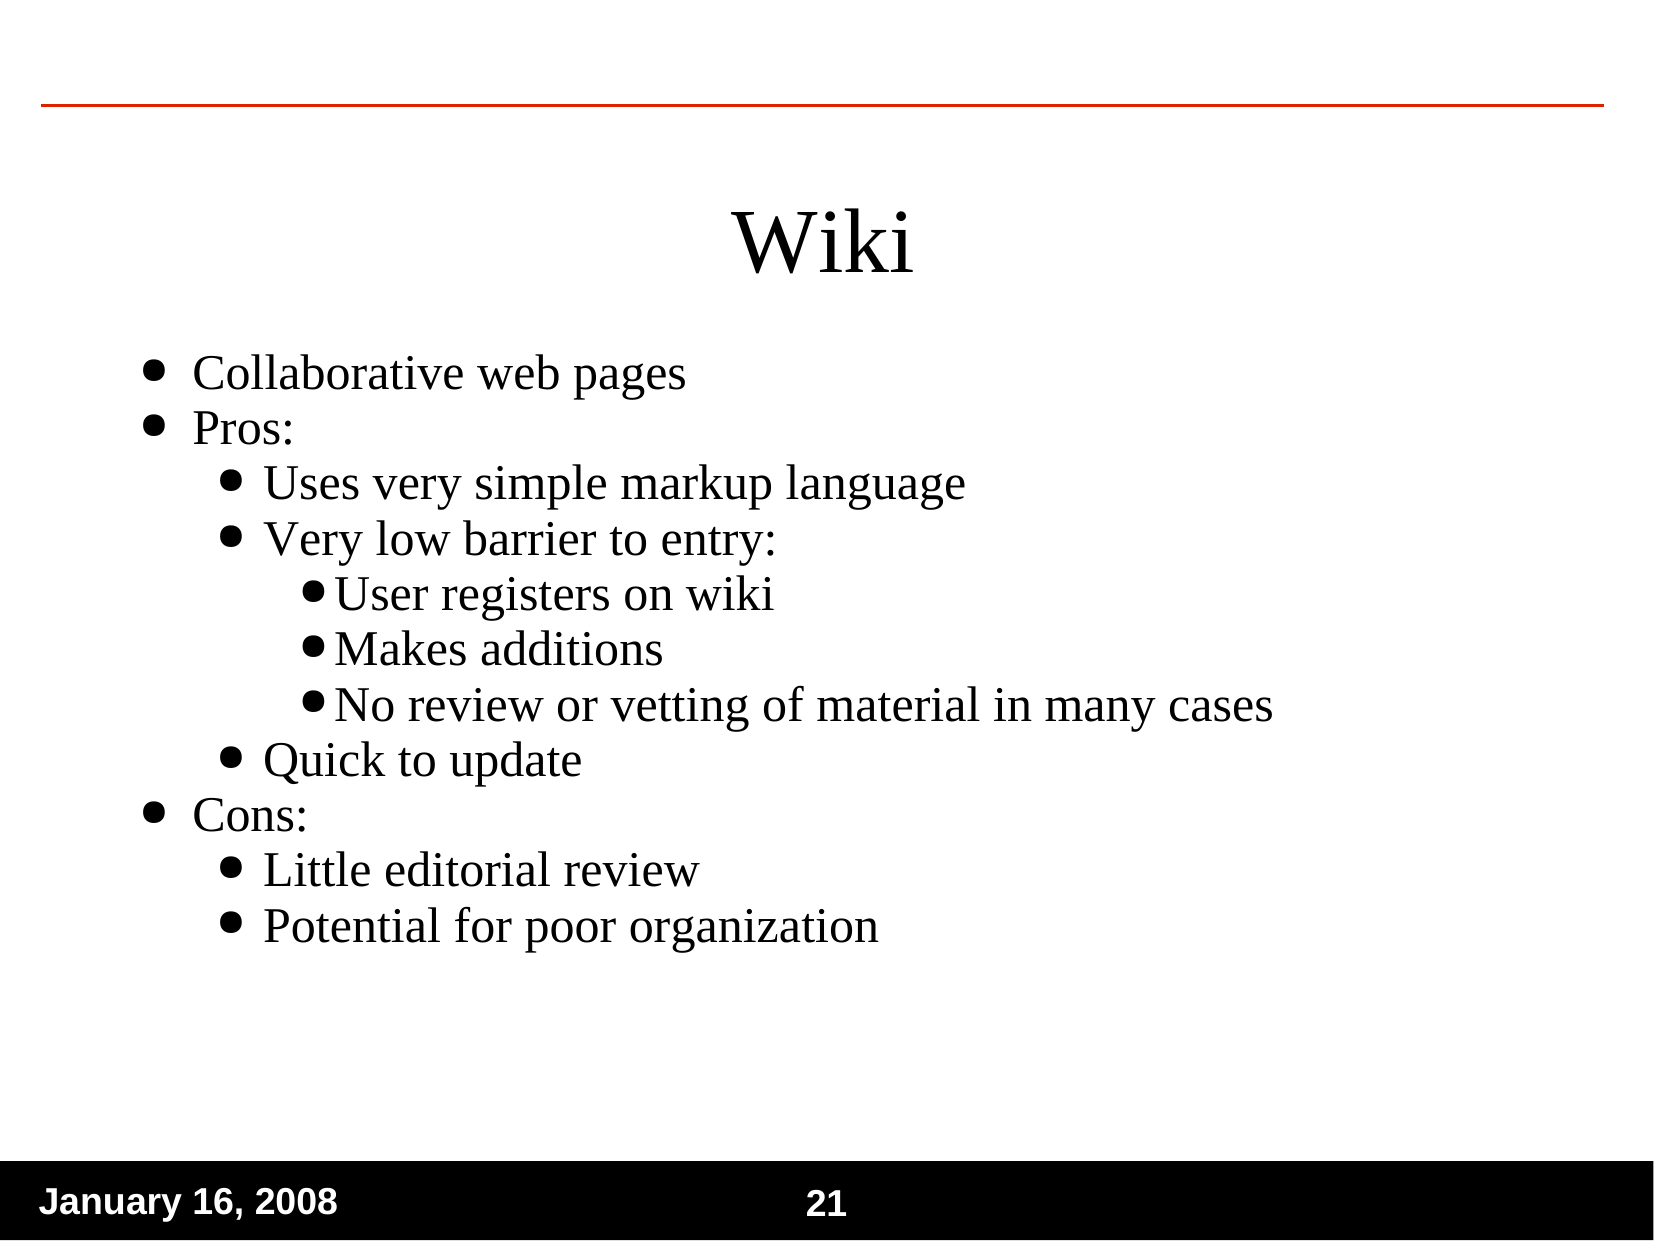

# Wiki
Collaborative web pages
Pros:
Uses very simple markup language
Very low barrier to entry:
User registers on wiki
Makes additions
No review or vetting of material in many cases
Quick to update
Cons:
Little editorial review
Potential for poor organization